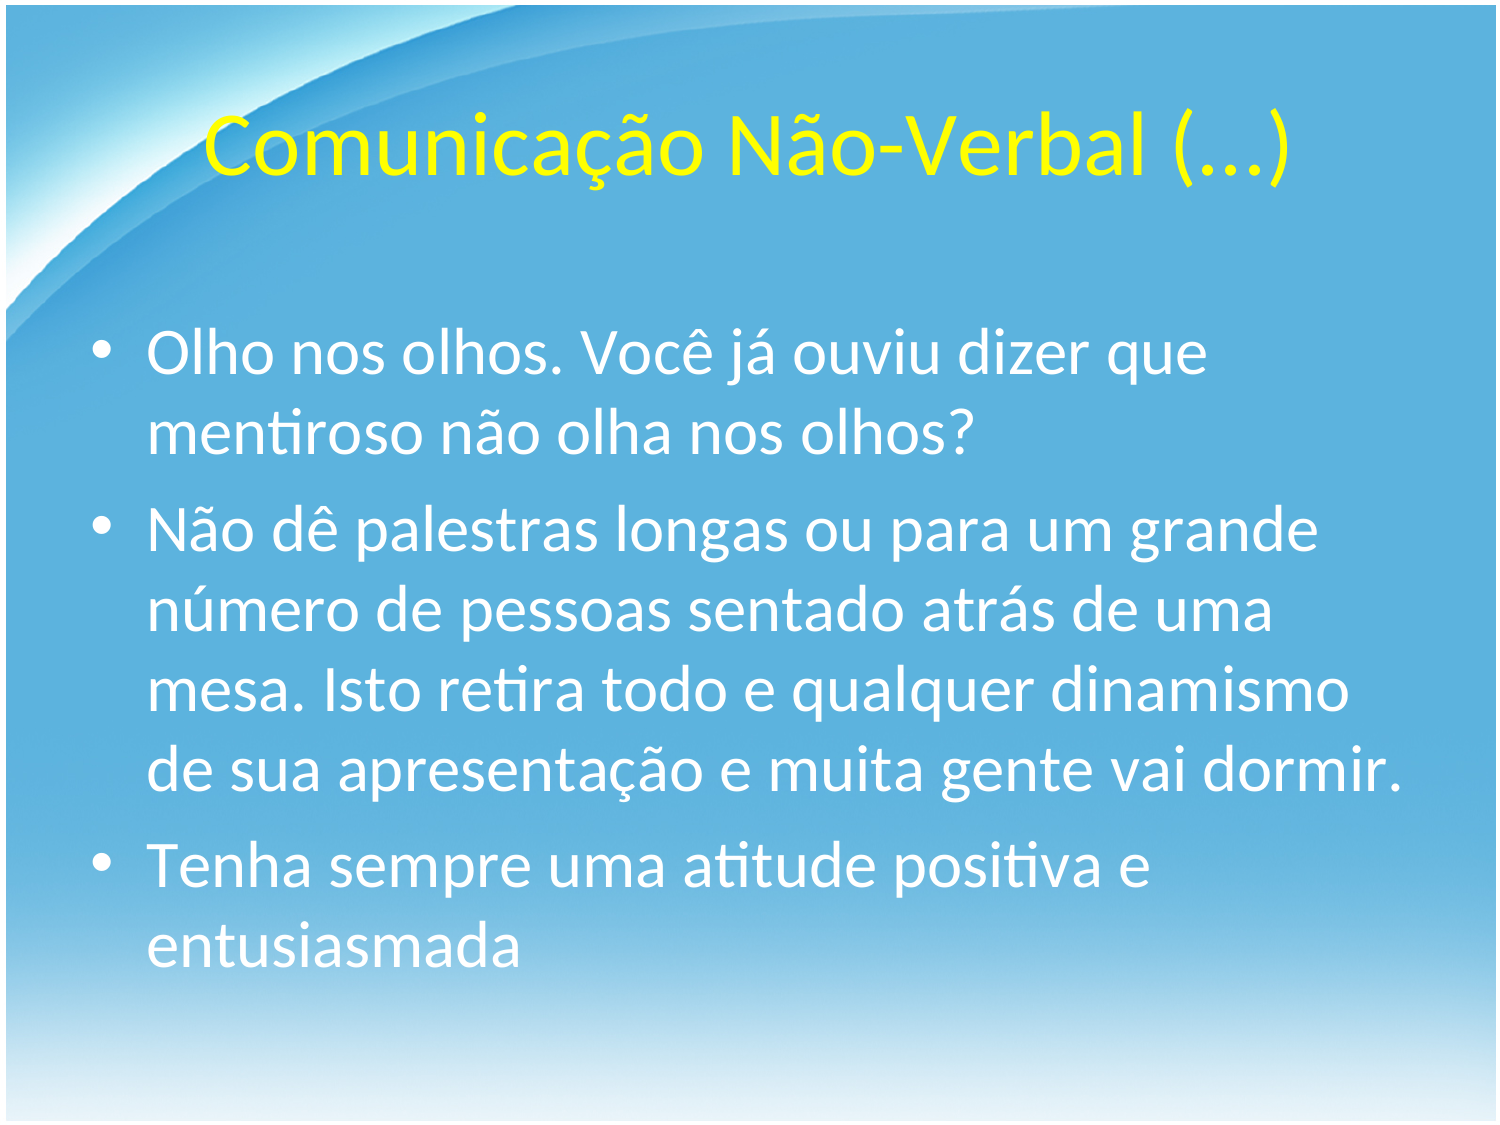

# Comunicação Não-Verbal (...)
Olho nos olhos. Você já ouviu dizer que mentiroso não olha nos olhos?
Não dê palestras longas ou para um grande número de pessoas sentado atrás de uma mesa. Isto retira todo e qualquer dinamismo de sua apresentação e muita gente vai dormir.
Tenha sempre uma atitude positiva e entusiasmada